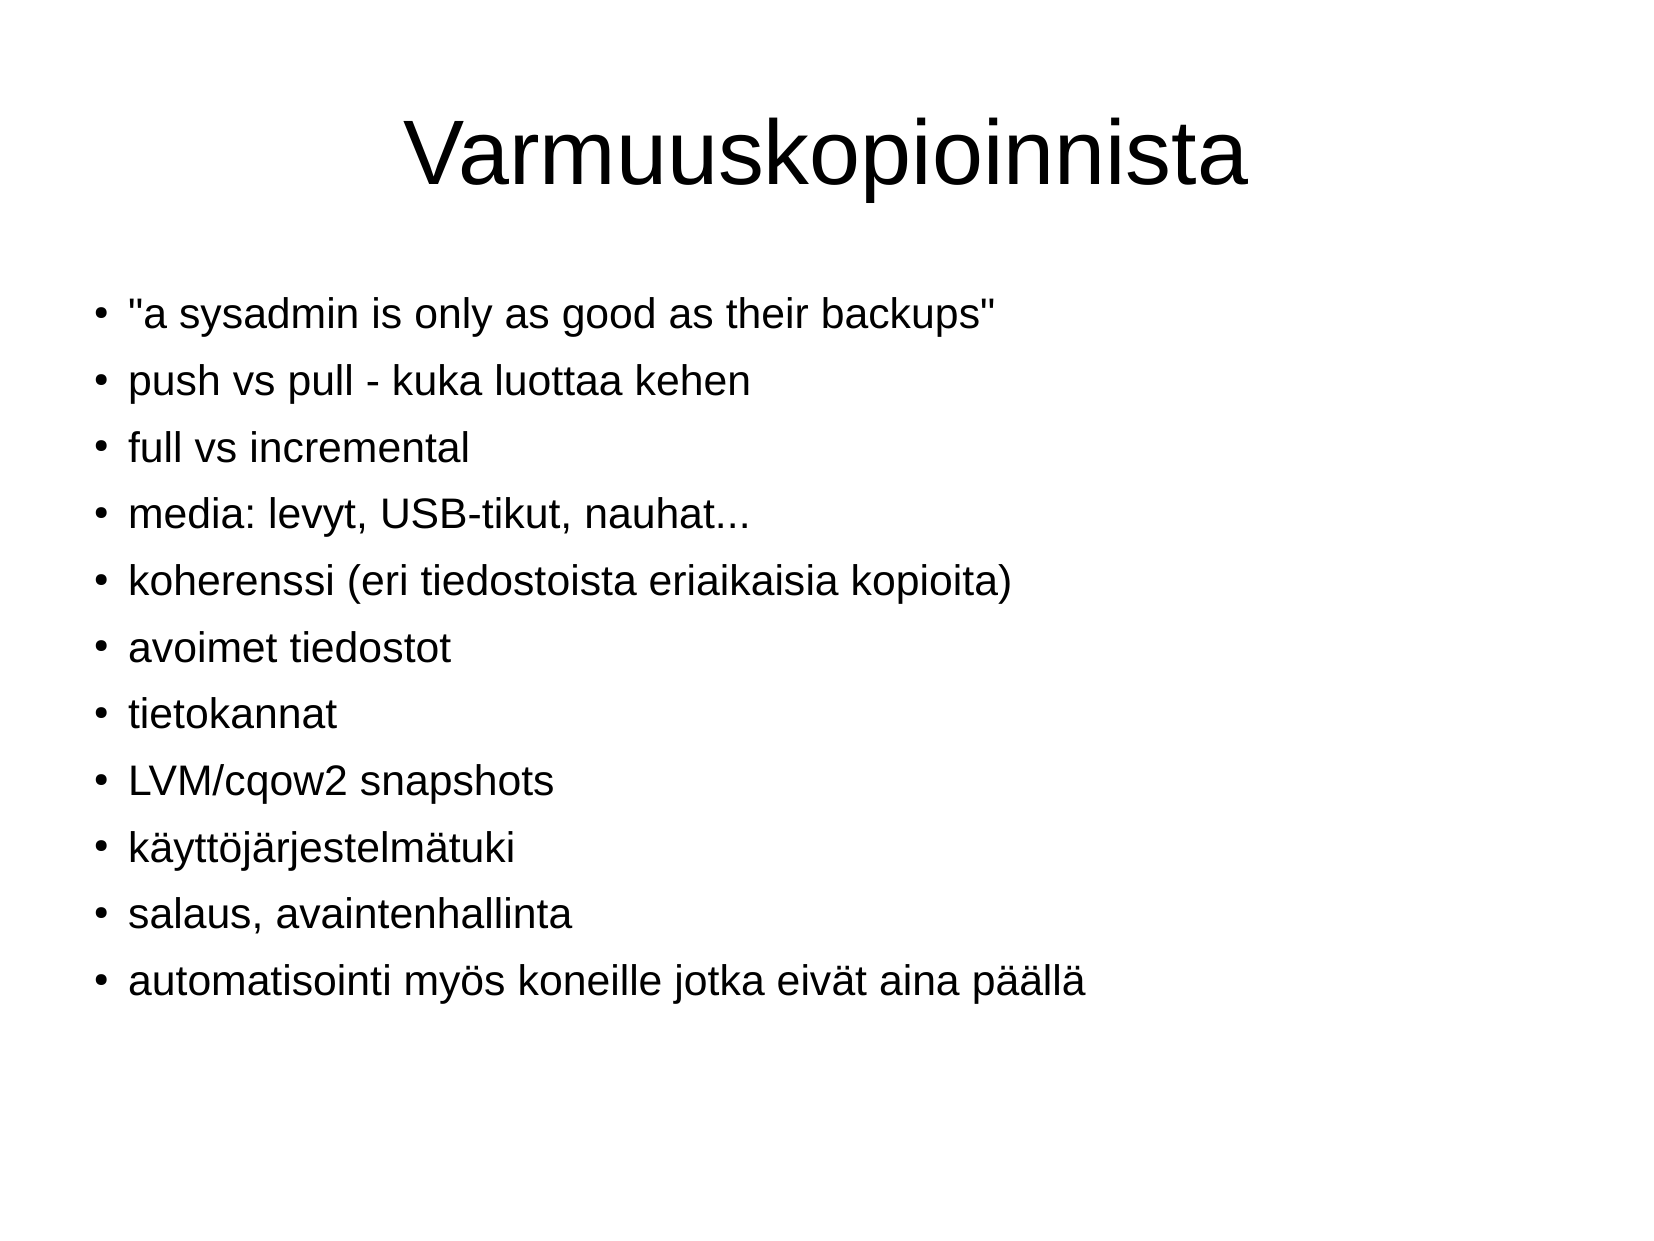

# Varmuuskopioinnista
"a sysadmin is only as good as their backups"
push vs pull - kuka luottaa kehen
full vs incremental
media: levyt, USB-tikut, nauhat...
koherenssi (eri tiedostoista eriaikaisia kopioita)
avoimet tiedostot
tietokannat
LVM/cqow2 snapshots
käyttöjärjestelmätuki
salaus, avaintenhallinta
automatisointi myös koneille jotka eivät aina päällä